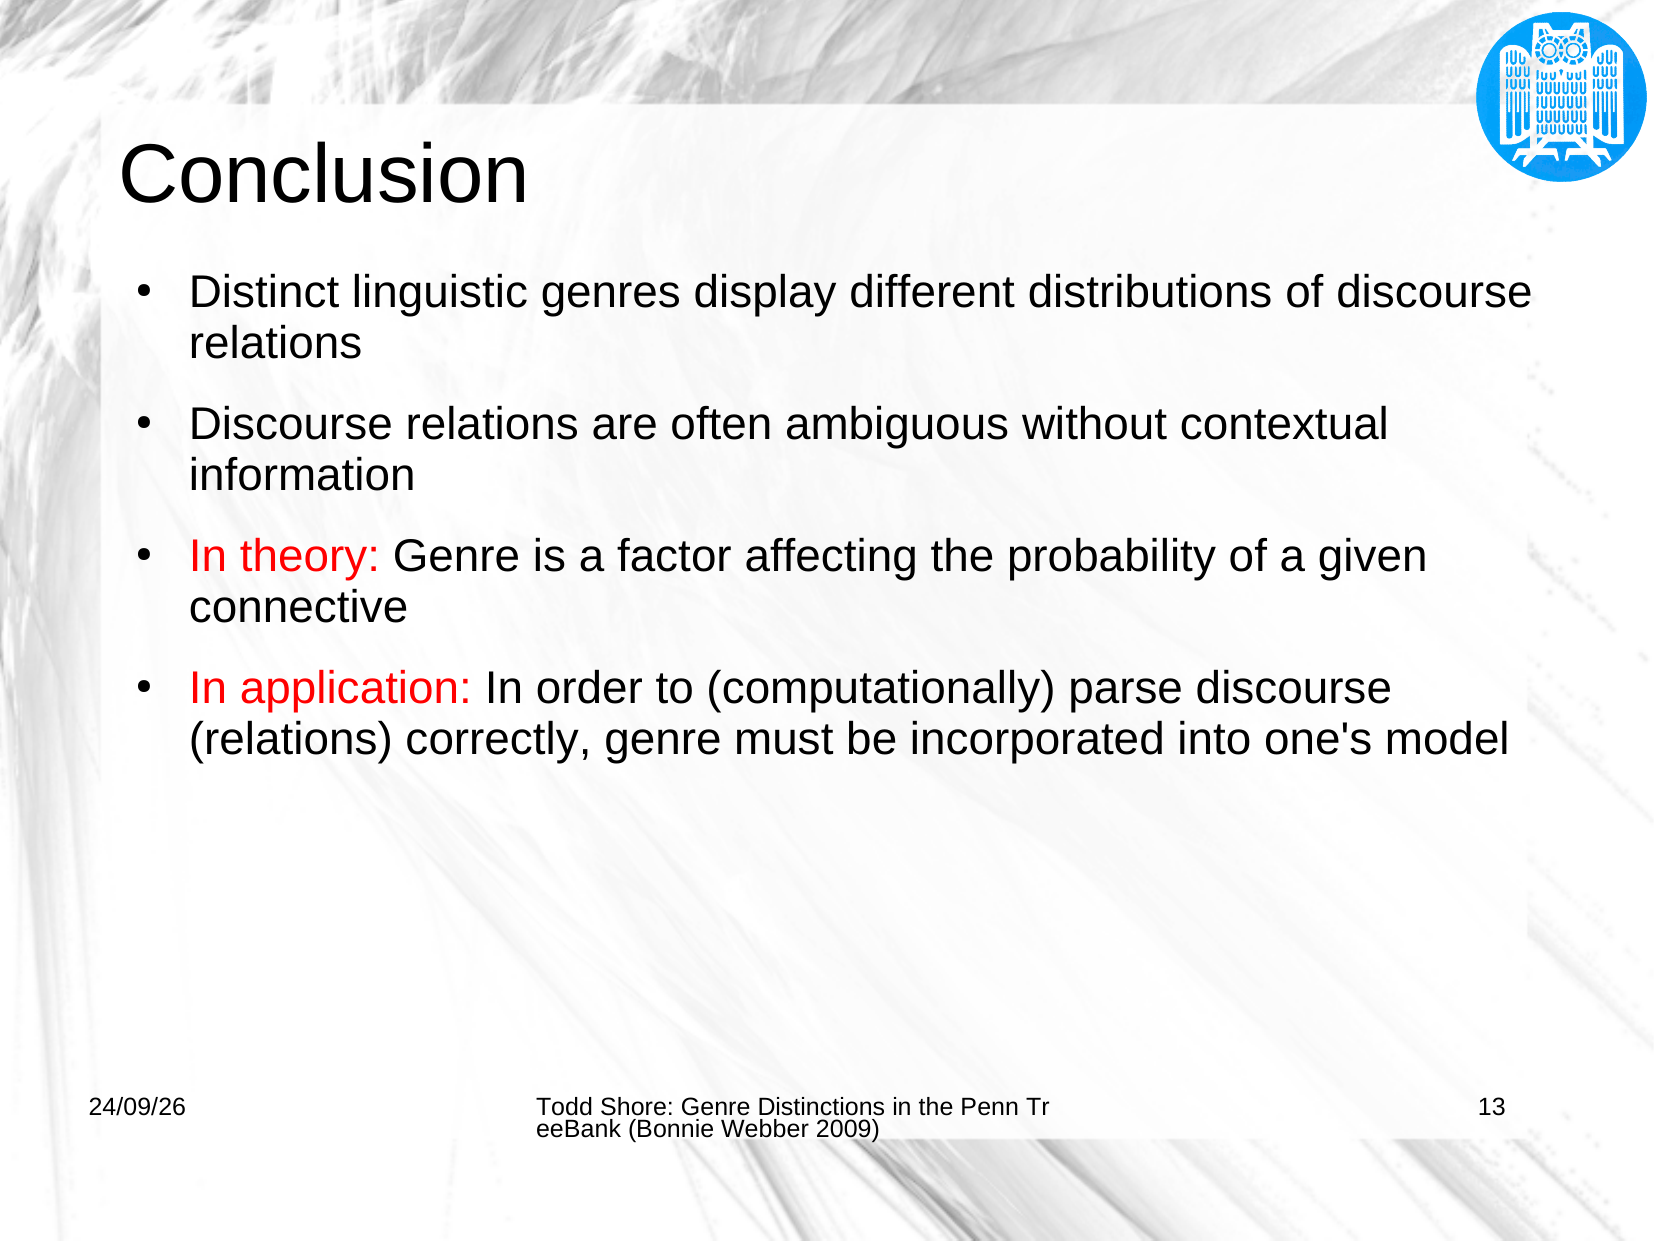

# Conclusion
Distinct linguistic genres display different distributions of discourse relations
Discourse relations are often ambiguous without contextual information
In theory: Genre is a factor affecting the probability of a given connective
In application: In order to (computationally) parse discourse (relations) correctly, genre must be incorporated into one's model
Todd Shore: Genre Distinctions in the Penn TreeBank (Bonnie Webber 2009)
13